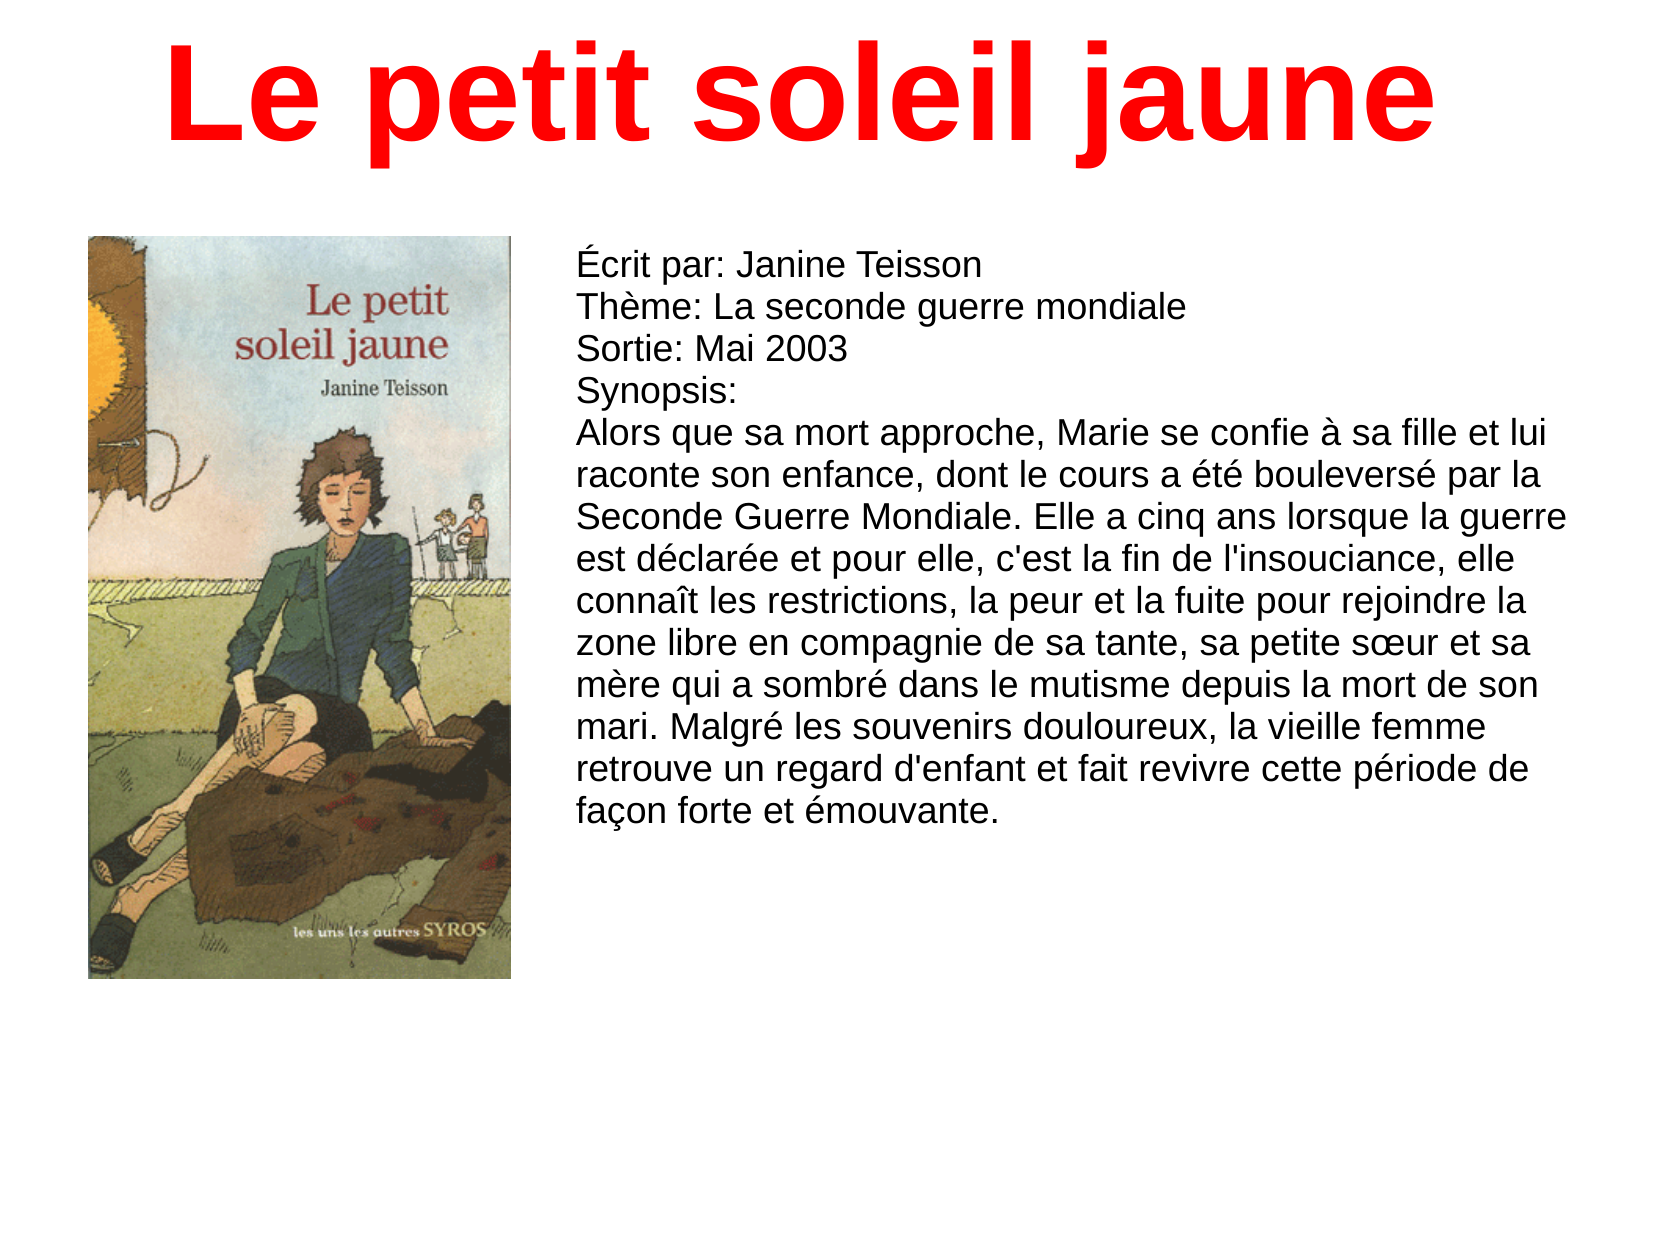

Le petit soleil jaune
Écrit par: Janine Teisson
Thème: La seconde guerre mondiale
Sortie: Mai 2003
Synopsis:
Alors que sa mort approche, Marie se confie à sa fille et lui raconte son enfance, dont le cours a été bouleversé par la Seconde Guerre Mondiale. Elle a cinq ans lorsque la guerre est déclarée et pour elle, c'est la fin de l'insouciance, elle connaît les restrictions, la peur et la fuite pour rejoindre la zone libre en compagnie de sa tante, sa petite sœur et sa mère qui a sombré dans le mutisme depuis la mort de son mari. Malgré les souvenirs douloureux, la vieille femme retrouve un regard d'enfant et fait revivre cette période de façon forte et émouvante.